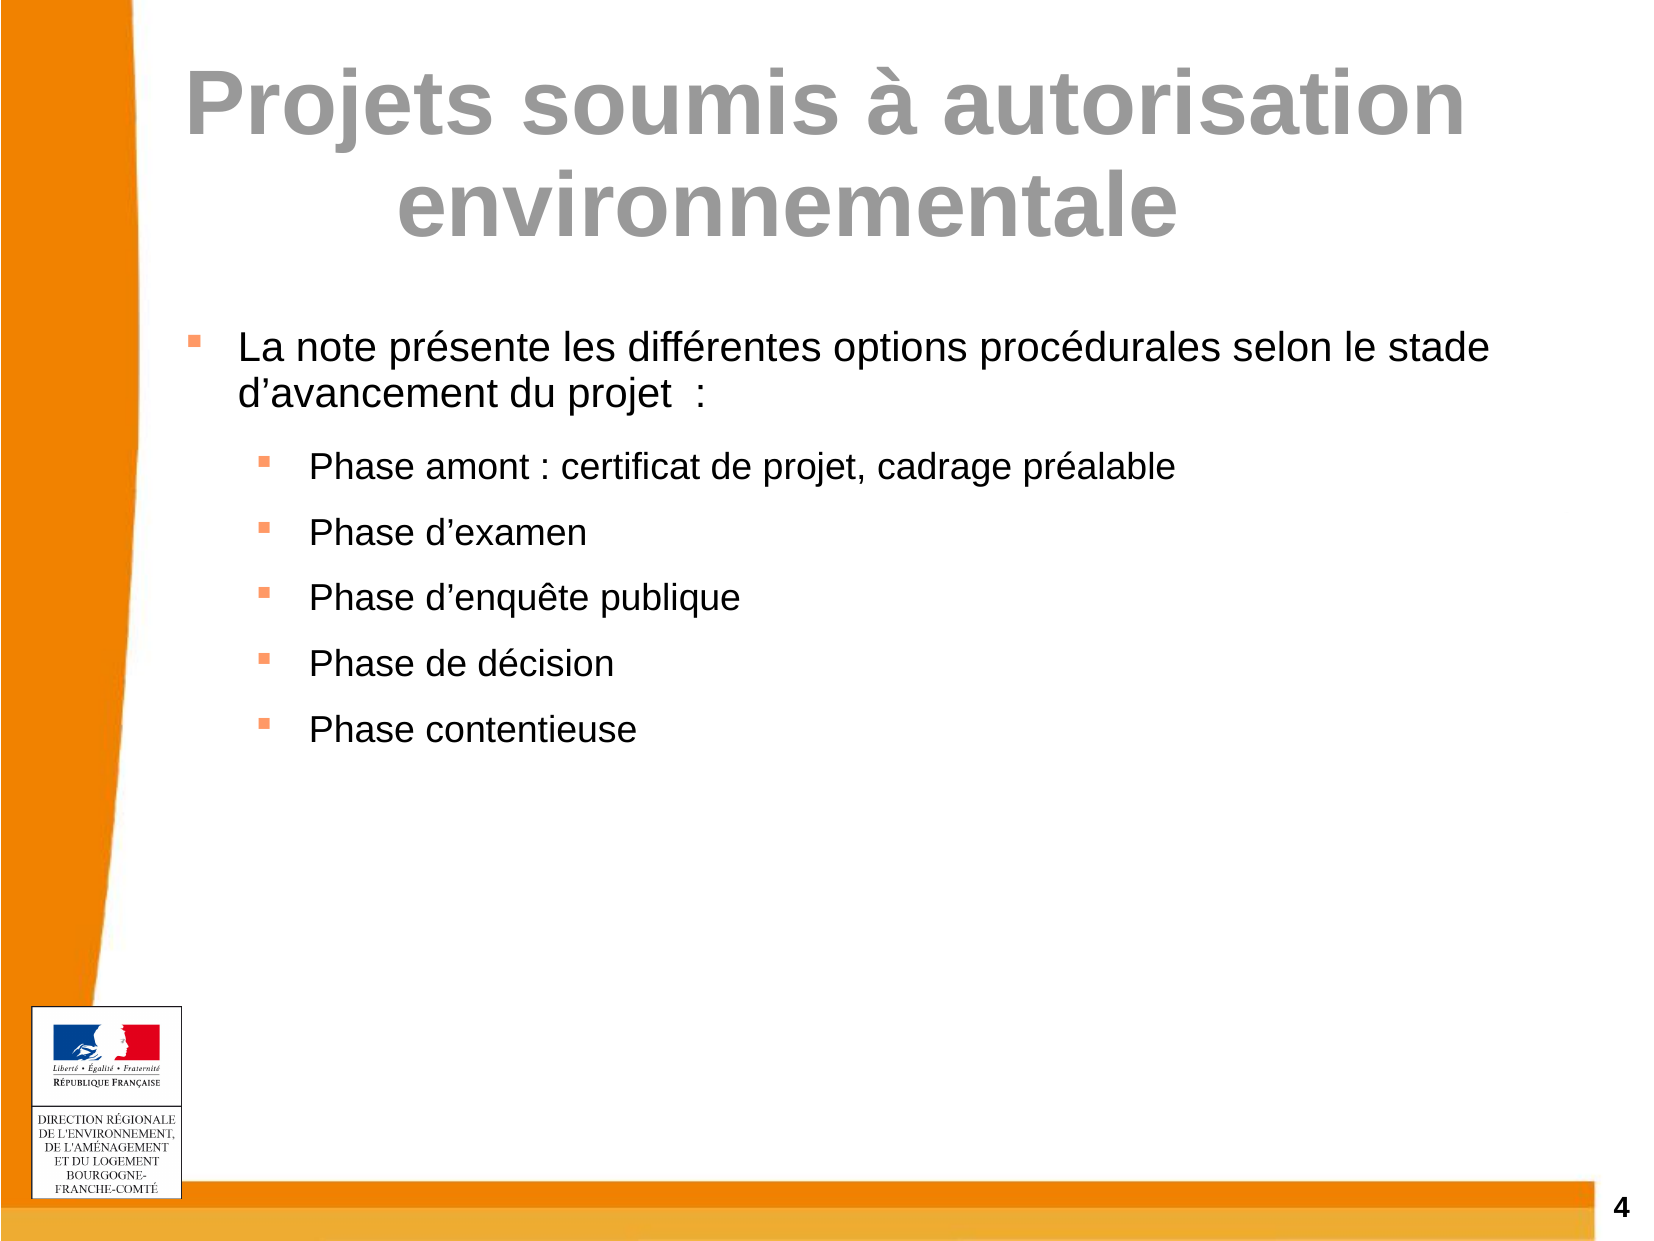

# Projets soumis à autorisation environnementale
La note présente les différentes options procédurales selon le stade d’avancement du projet  :
Phase amont : certificat de projet, cadrage préalable
Phase d’examen
Phase d’enquête publique
Phase de décision
Phase contentieuse
4